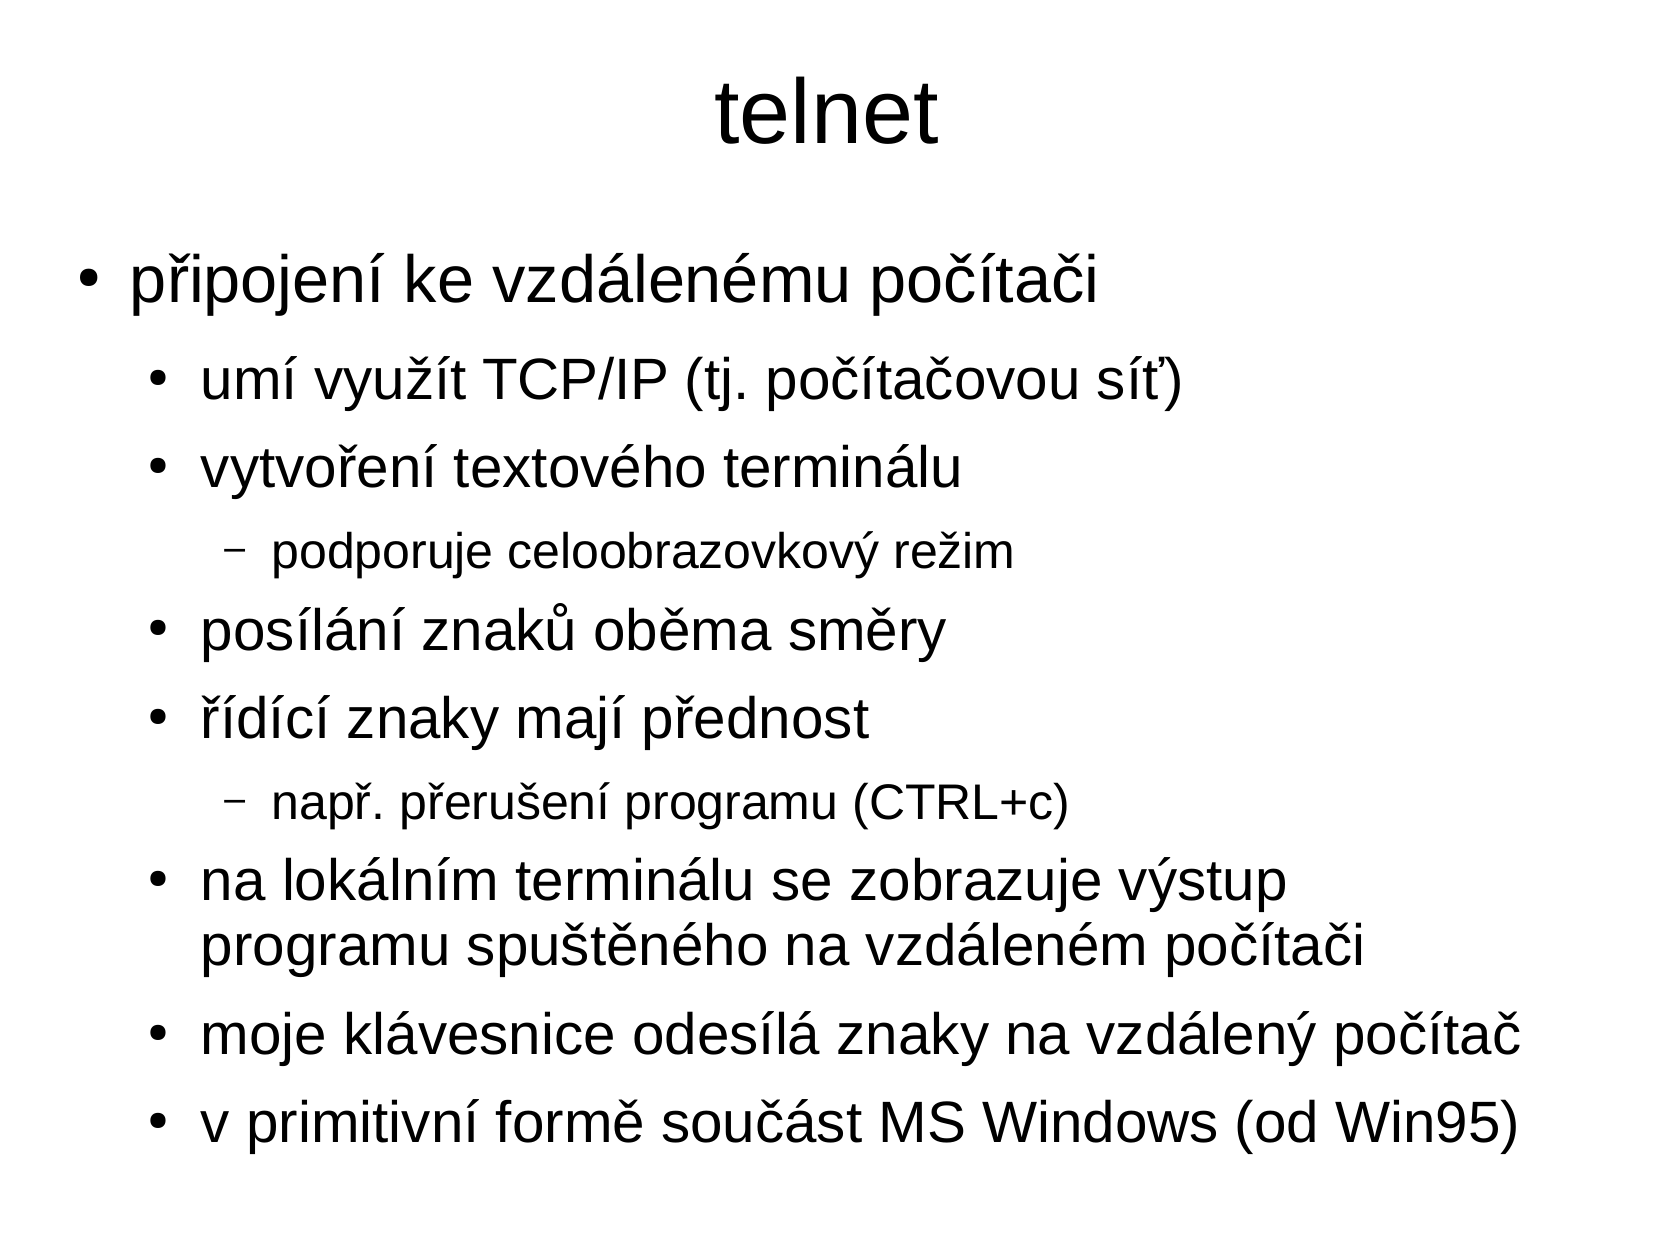

# telnet
připojení ke vzdálenému počítači
umí využít TCP/IP (tj. počítačovou síť)
vytvoření textového terminálu
podporuje celoobrazovkový režim
posílání znaků oběma směry
řídící znaky mají přednost
např. přerušení programu (CTRL+c)
na lokálním terminálu se zobrazuje výstup programu spuštěného na vzdáleném počítači
moje klávesnice odesílá znaky na vzdálený počítač
v primitivní formě součást MS Windows (od Win95)